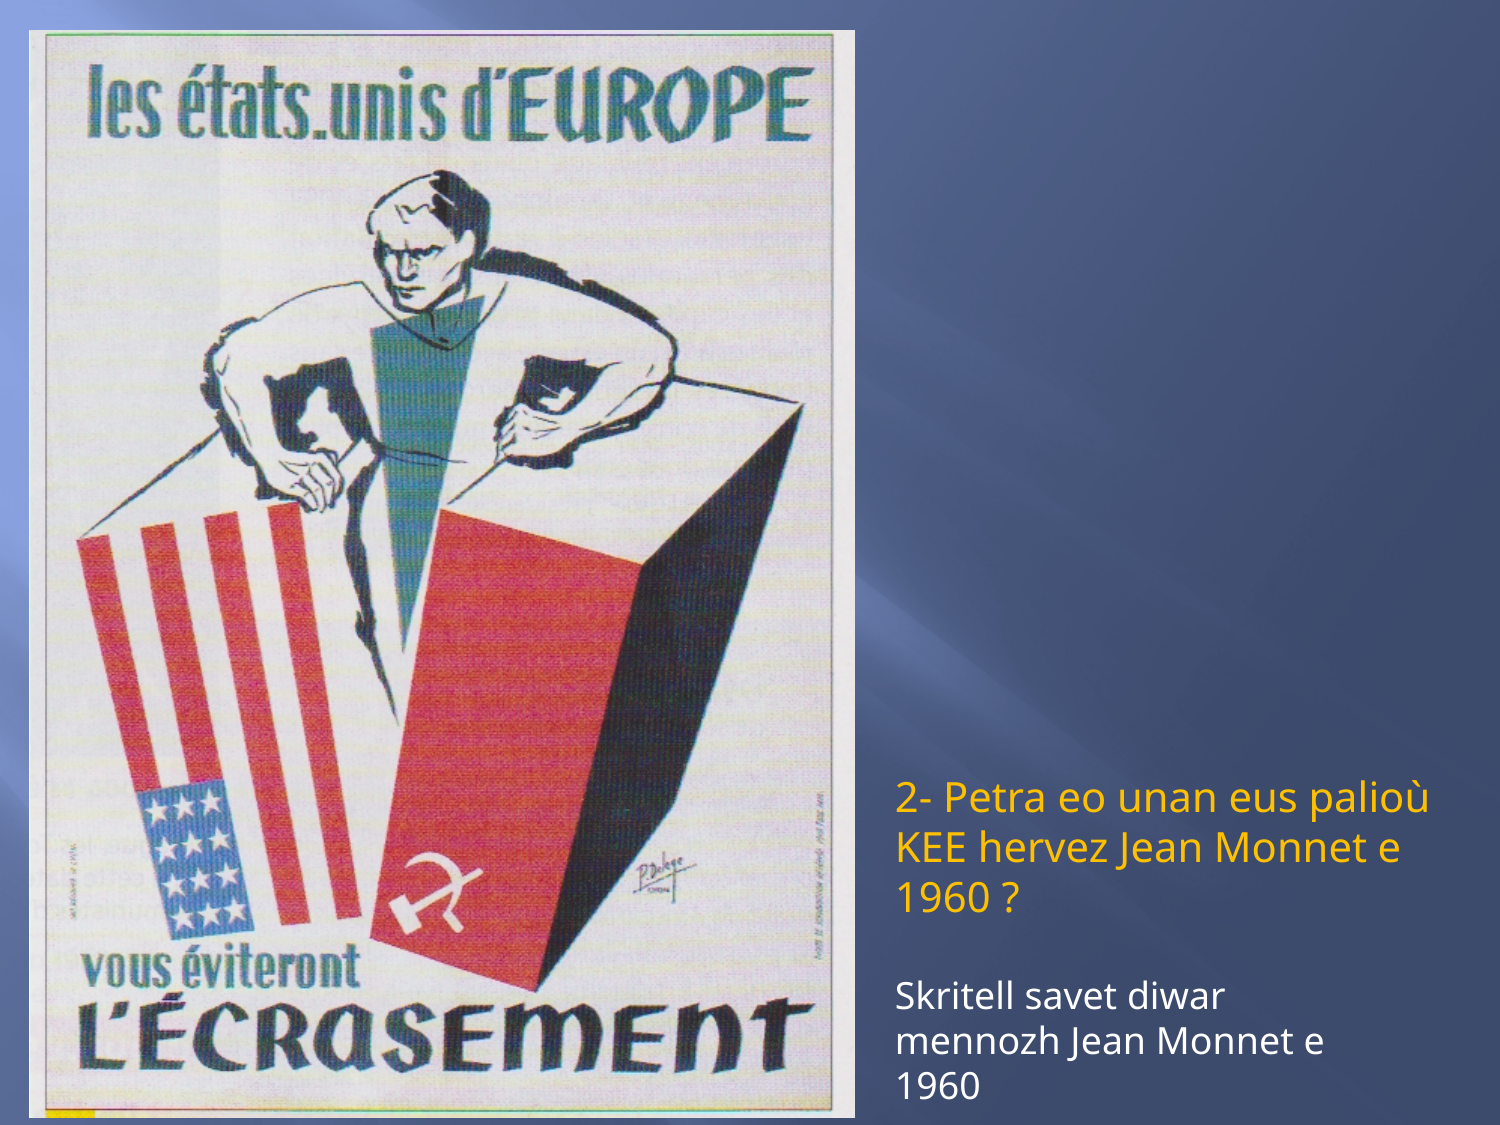

2- Petra eo unan eus palioù KEE hervez Jean Monnet e 1960 ?
Skritell savet diwar mennozh Jean Monnet e 1960